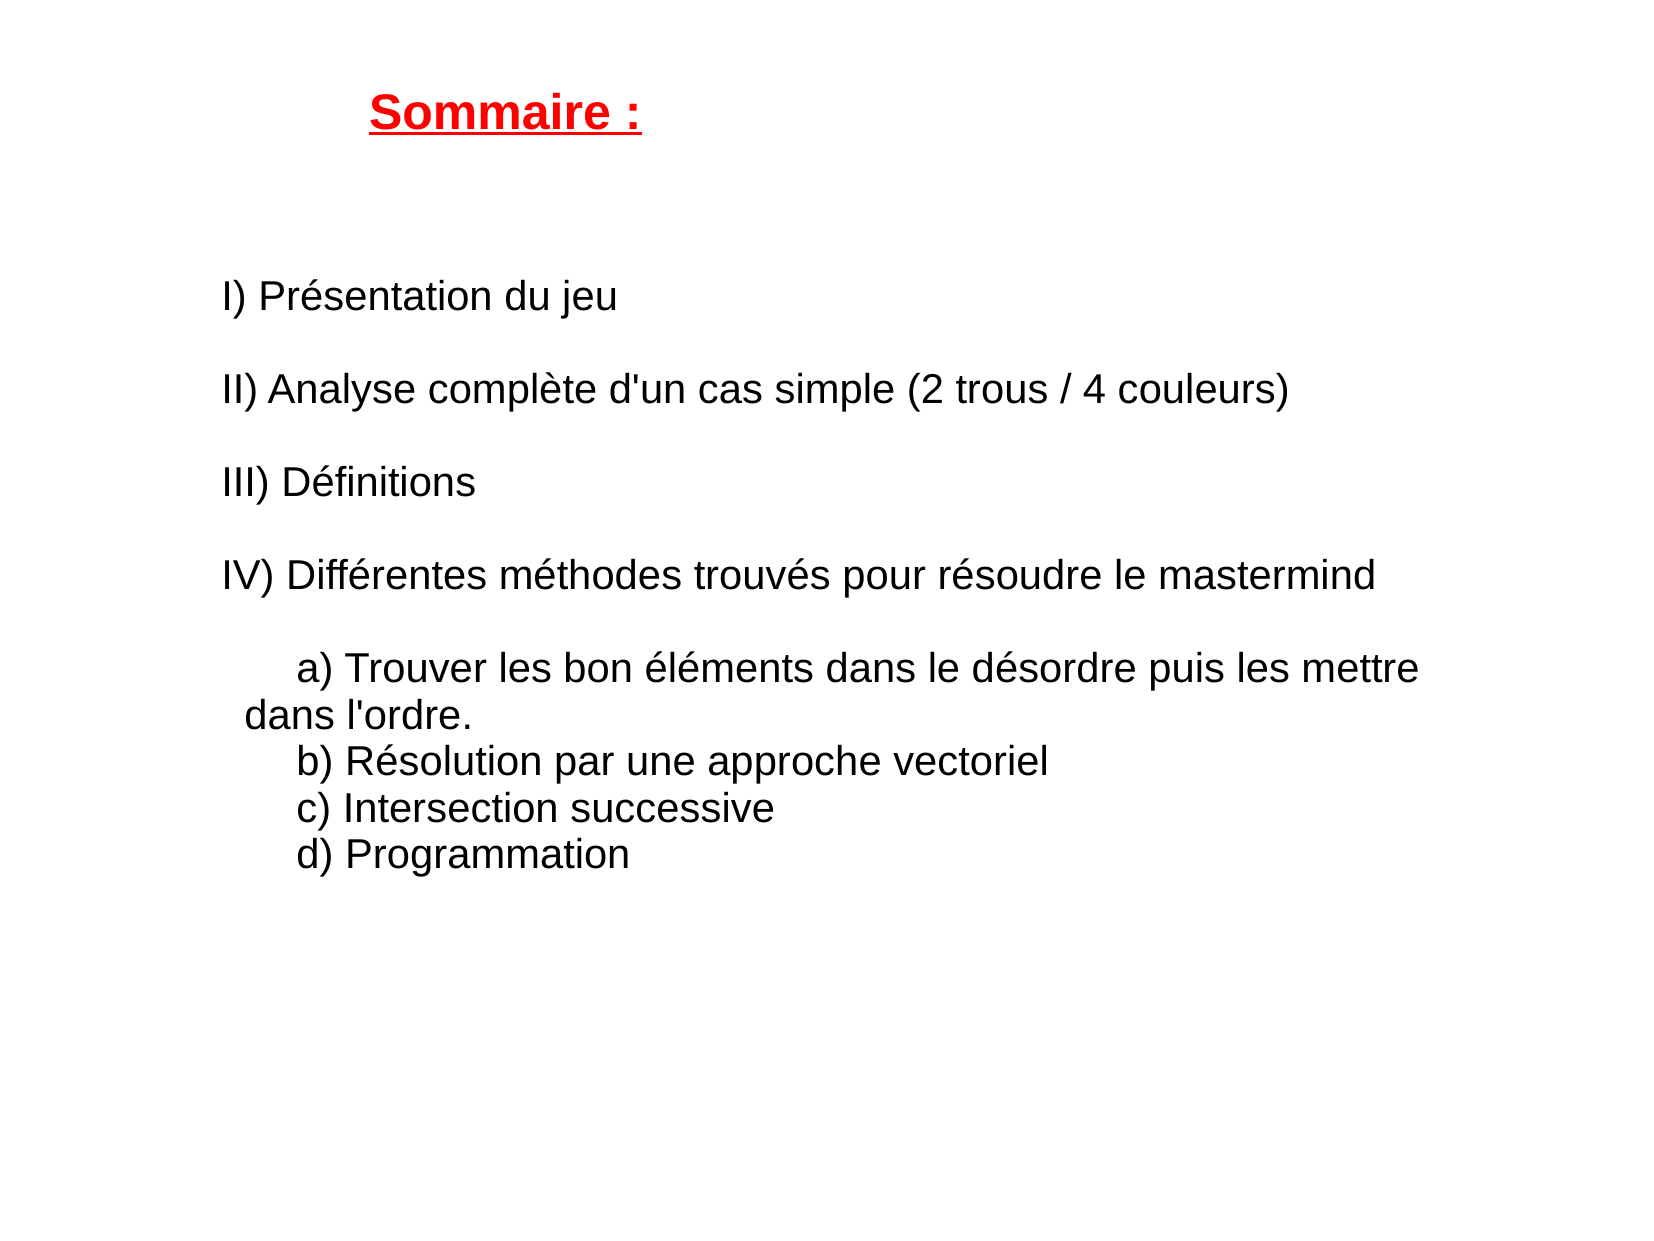

Sommaire :
I) Présentation du jeu
II) Analyse complète d'un cas simple (2 trous / 4 couleurs)
III) Définitions
IV) Différentes méthodes trouvés pour résoudre le mastermind
	a) Trouver les bon éléments dans le désordre puis les mettre 	 dans l'ordre.
	b) Résolution par une approche vectoriel
	c) Intersection successive
	d) Programmation